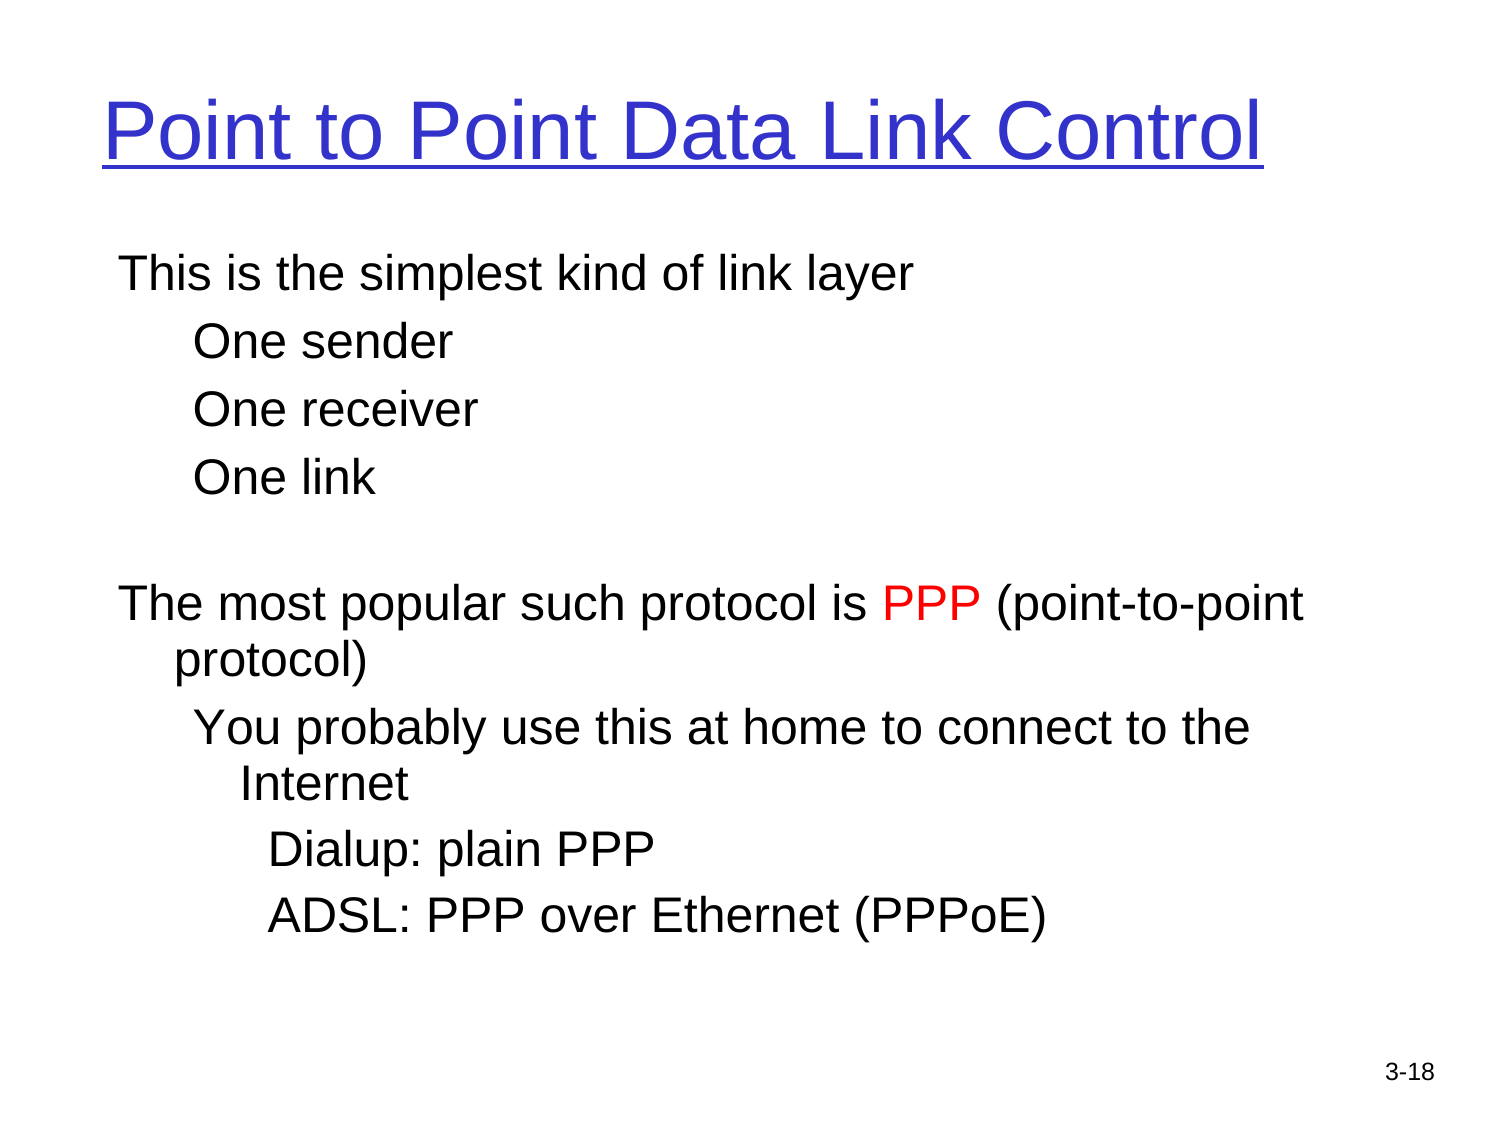

# Point to Point Data Link Control
This is the simplest kind of link layer
One sender
One receiver
One link
The most popular such protocol is PPP (point-to-point protocol)
You probably use this at home to connect to the Internet
Dialup: plain PPP
ADSL: PPP over Ethernet (PPPoE)
18